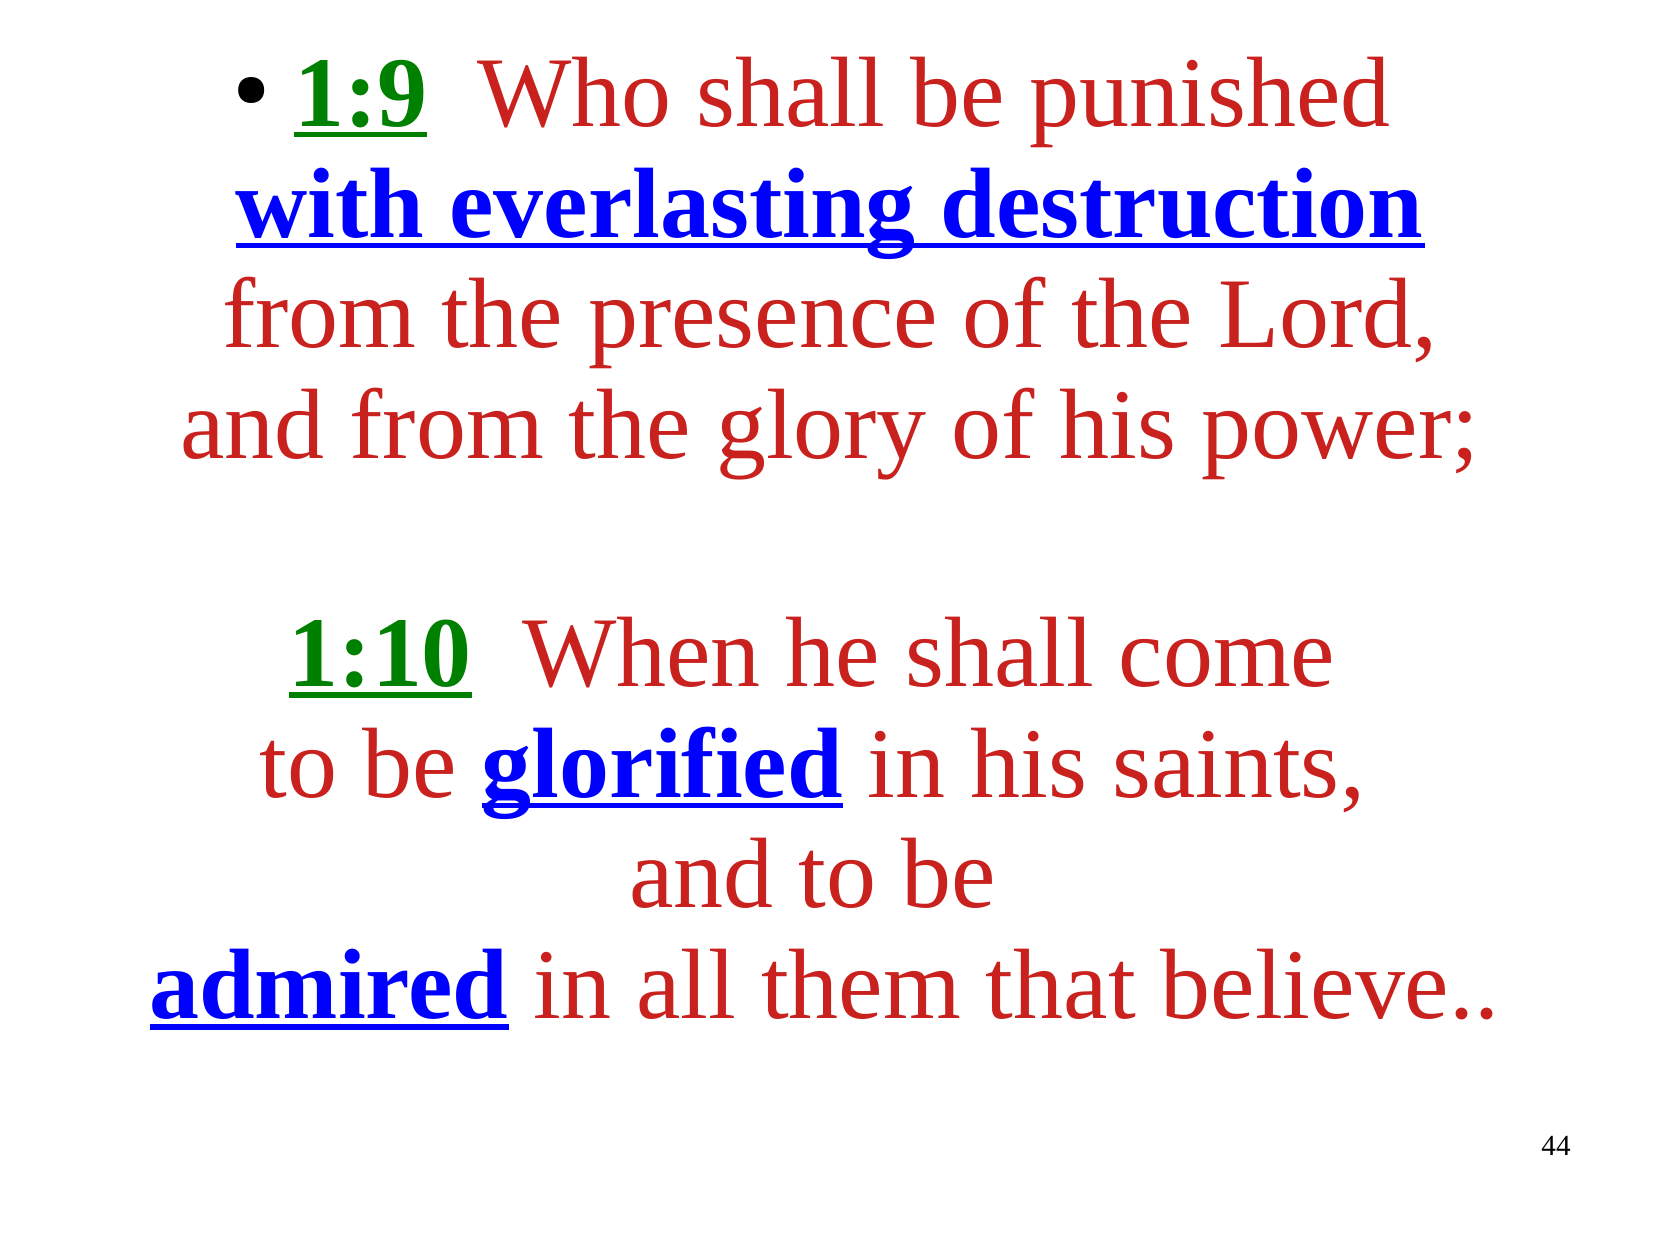

# 1:9  Who shall be punished with everlasting destruction from the presence of the Lord, and from the glory of his power;
1:10  When he shall come
to be glorified in his saints,
and to be
admired in all them that believe..
44